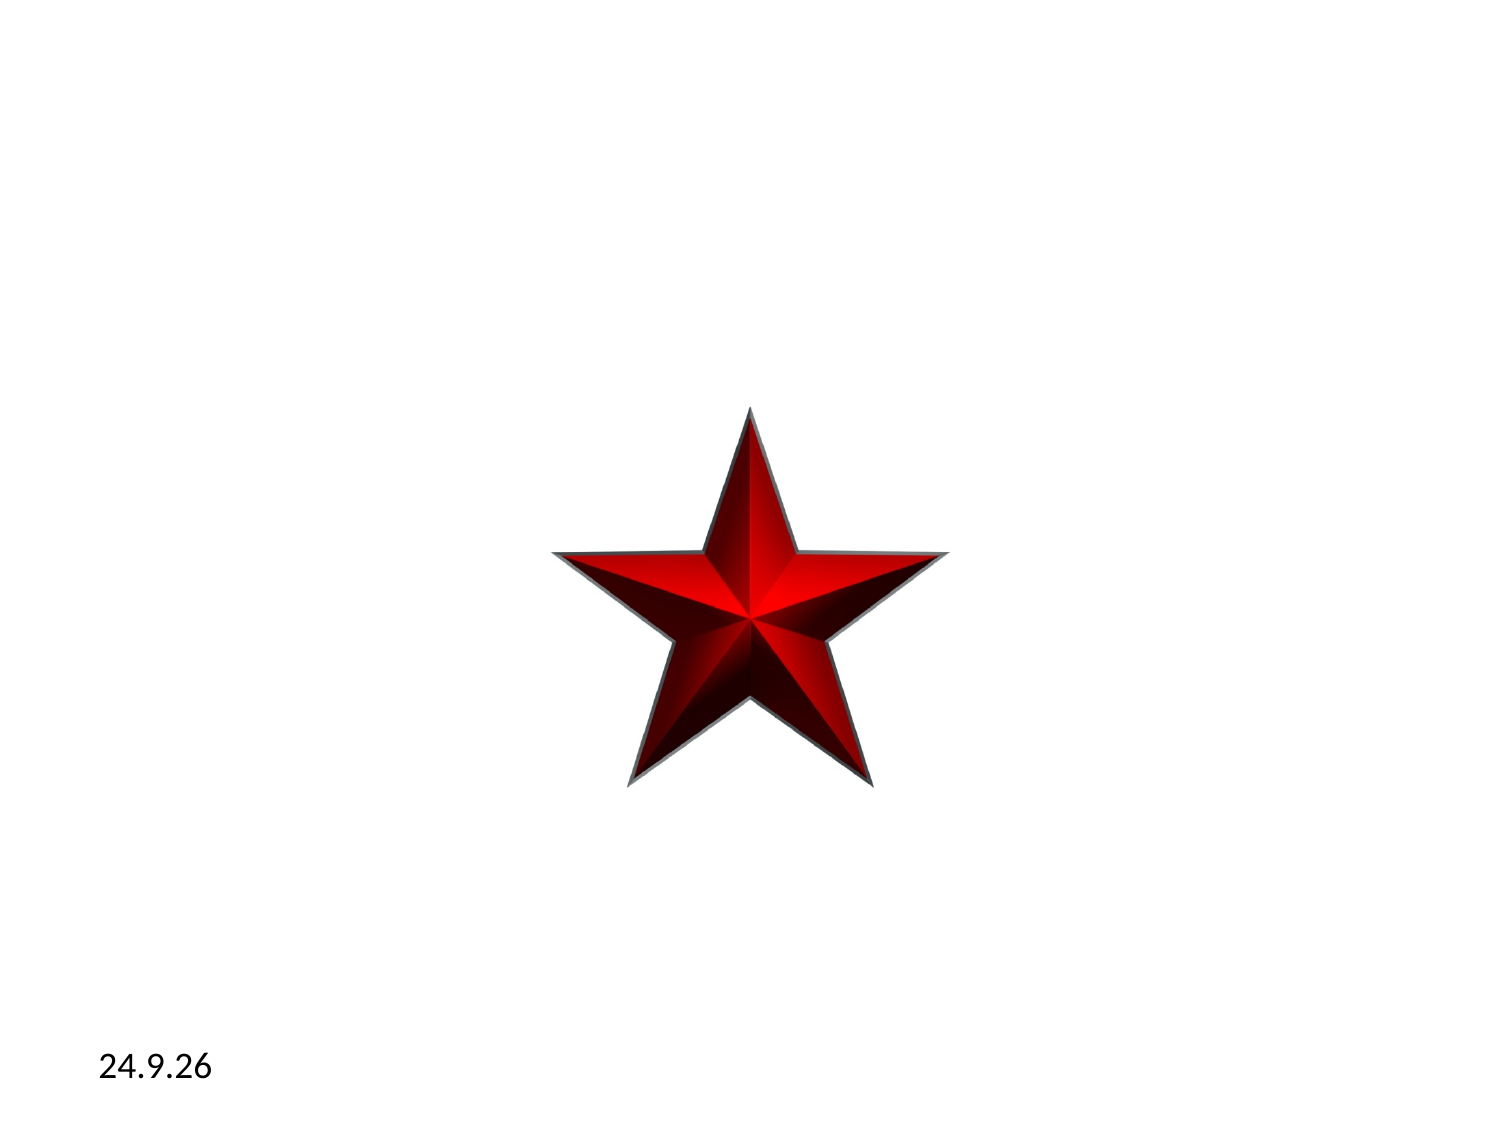

Cilat gjëra të rëndësishme ndodhën në këtë tregim ?
#